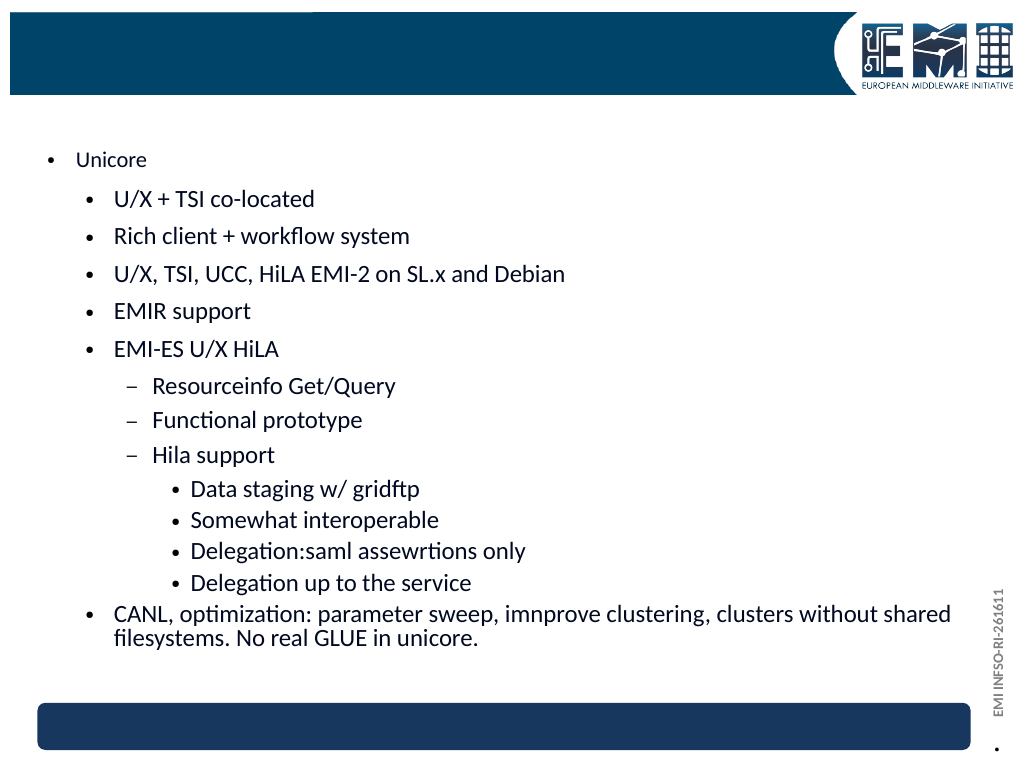

#
Unicore
U/X + TSI co-located
Rich client + workflow system
U/X, TSI, UCC, HiLA EMI-2 on SL.x and Debian
EMIR support
EMI-ES U/X HiLA
Resourceinfo Get/Query
Functional prototype
Hila support
Data staging w/ gridftp
Somewhat interoperable
Delegation:saml assewrtions only
Delegation up to the service
CANL, optimization: parameter sweep, imnprove clustering, clusters without shared filesystems. No real GLUE in unicore.